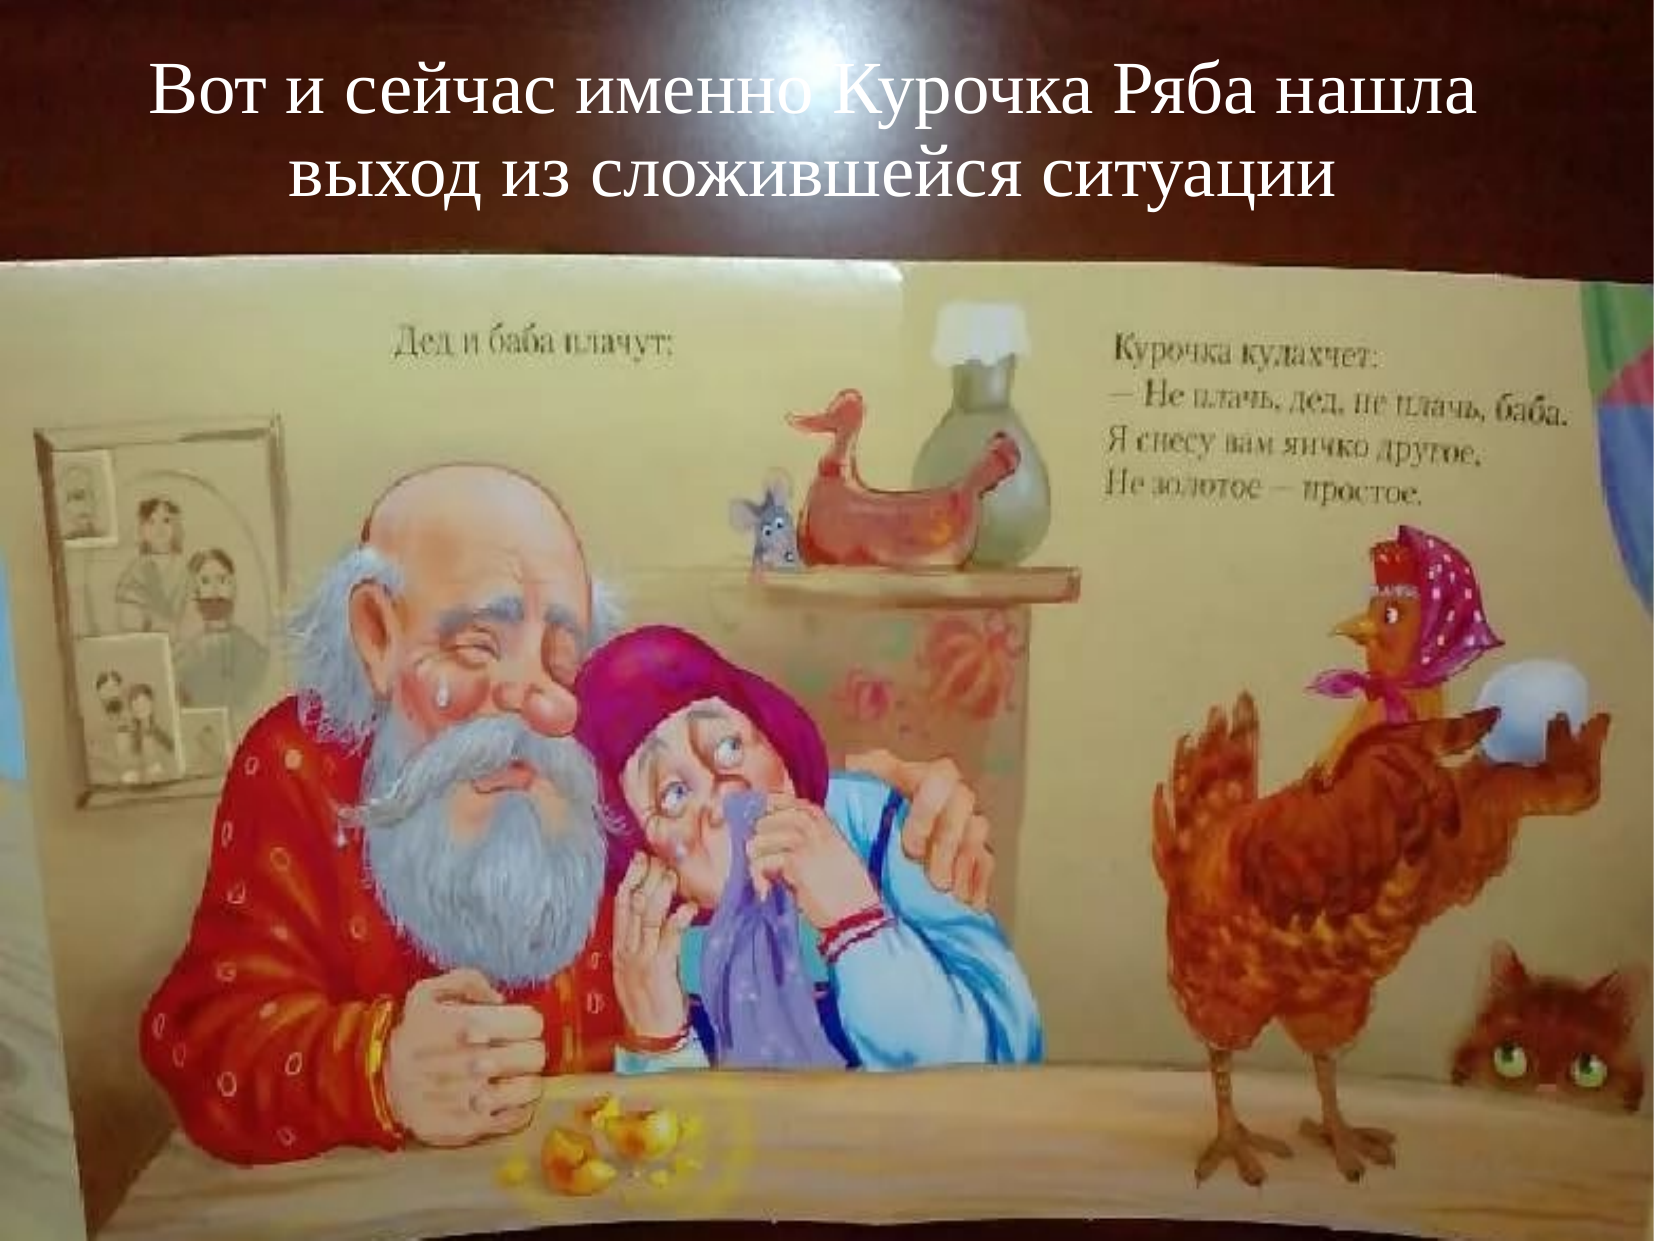

Вот и сейчас именно Курочка Ряба нашла выход из сложившейся ситуации